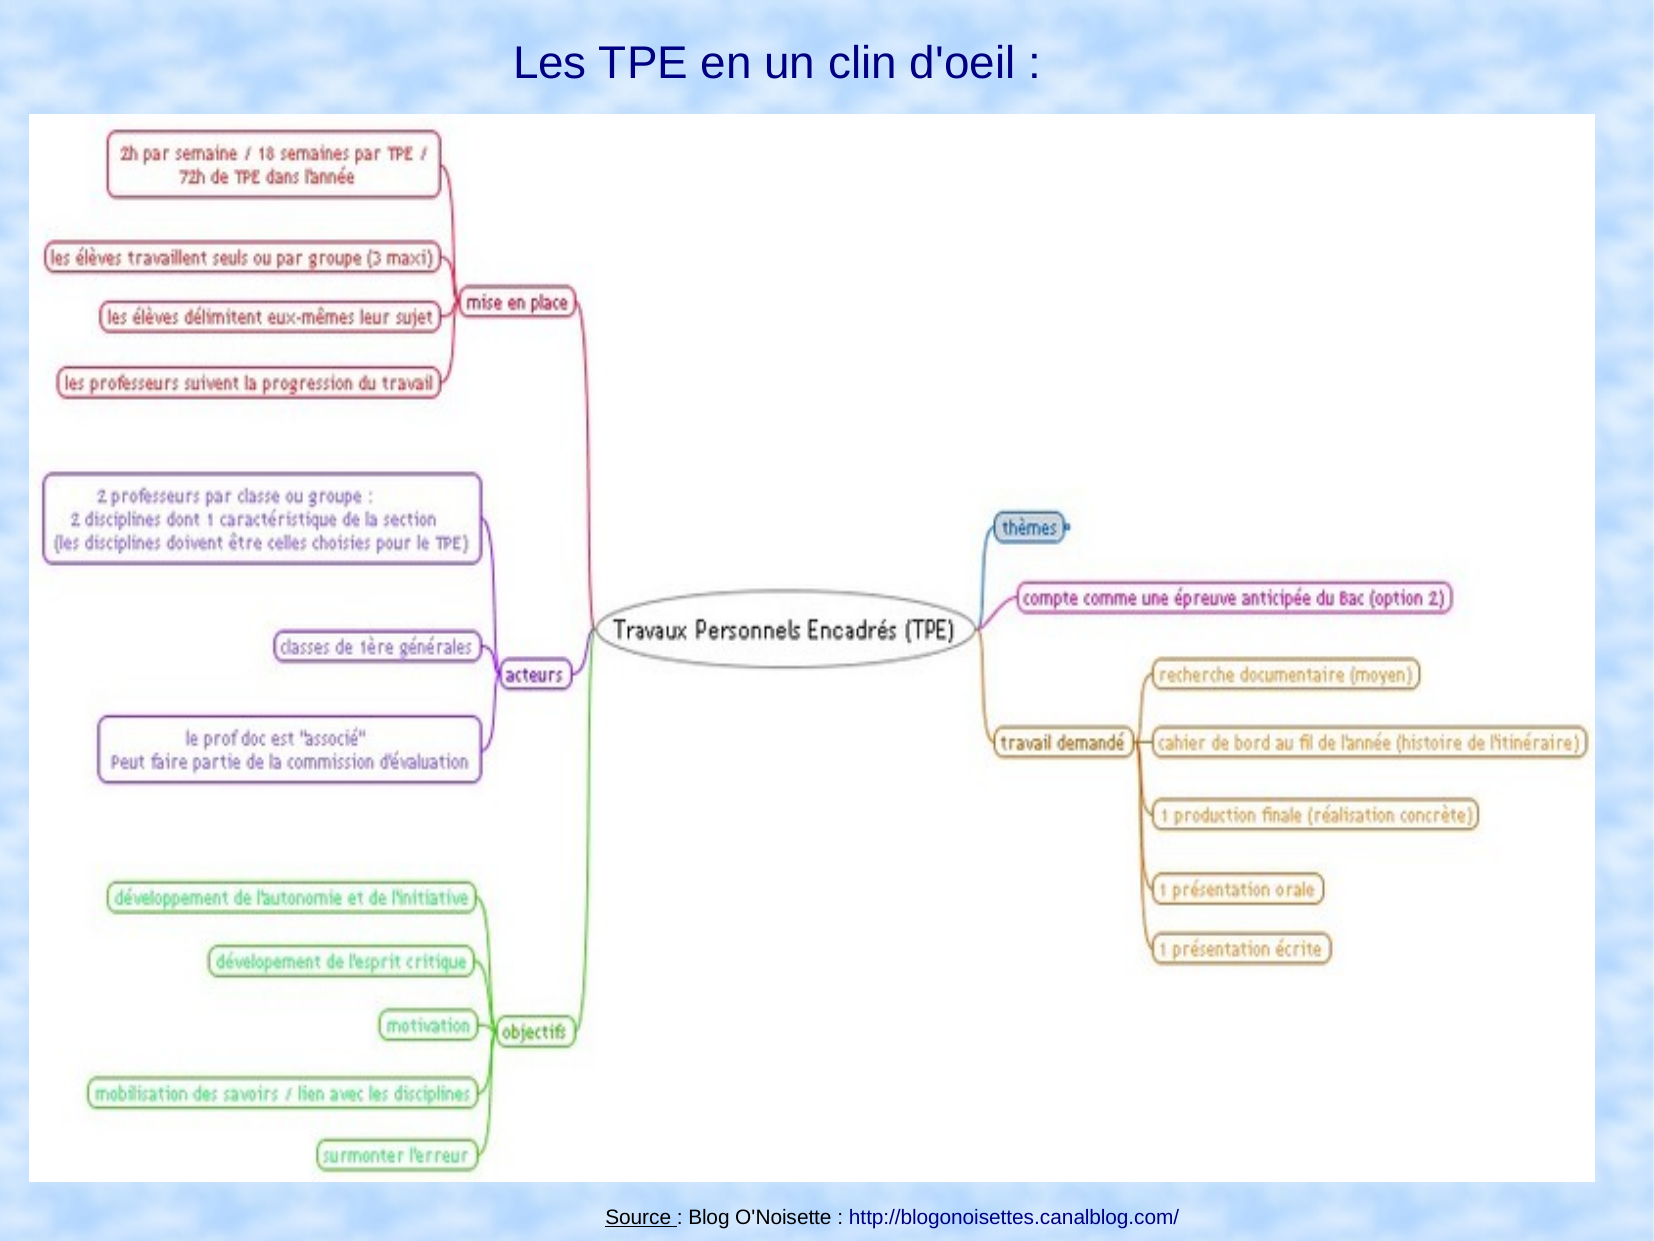

Les TPE en un clin d'oeil :
Source : Blog O'Noisette : http://blogonoisettes.canalblog.com/